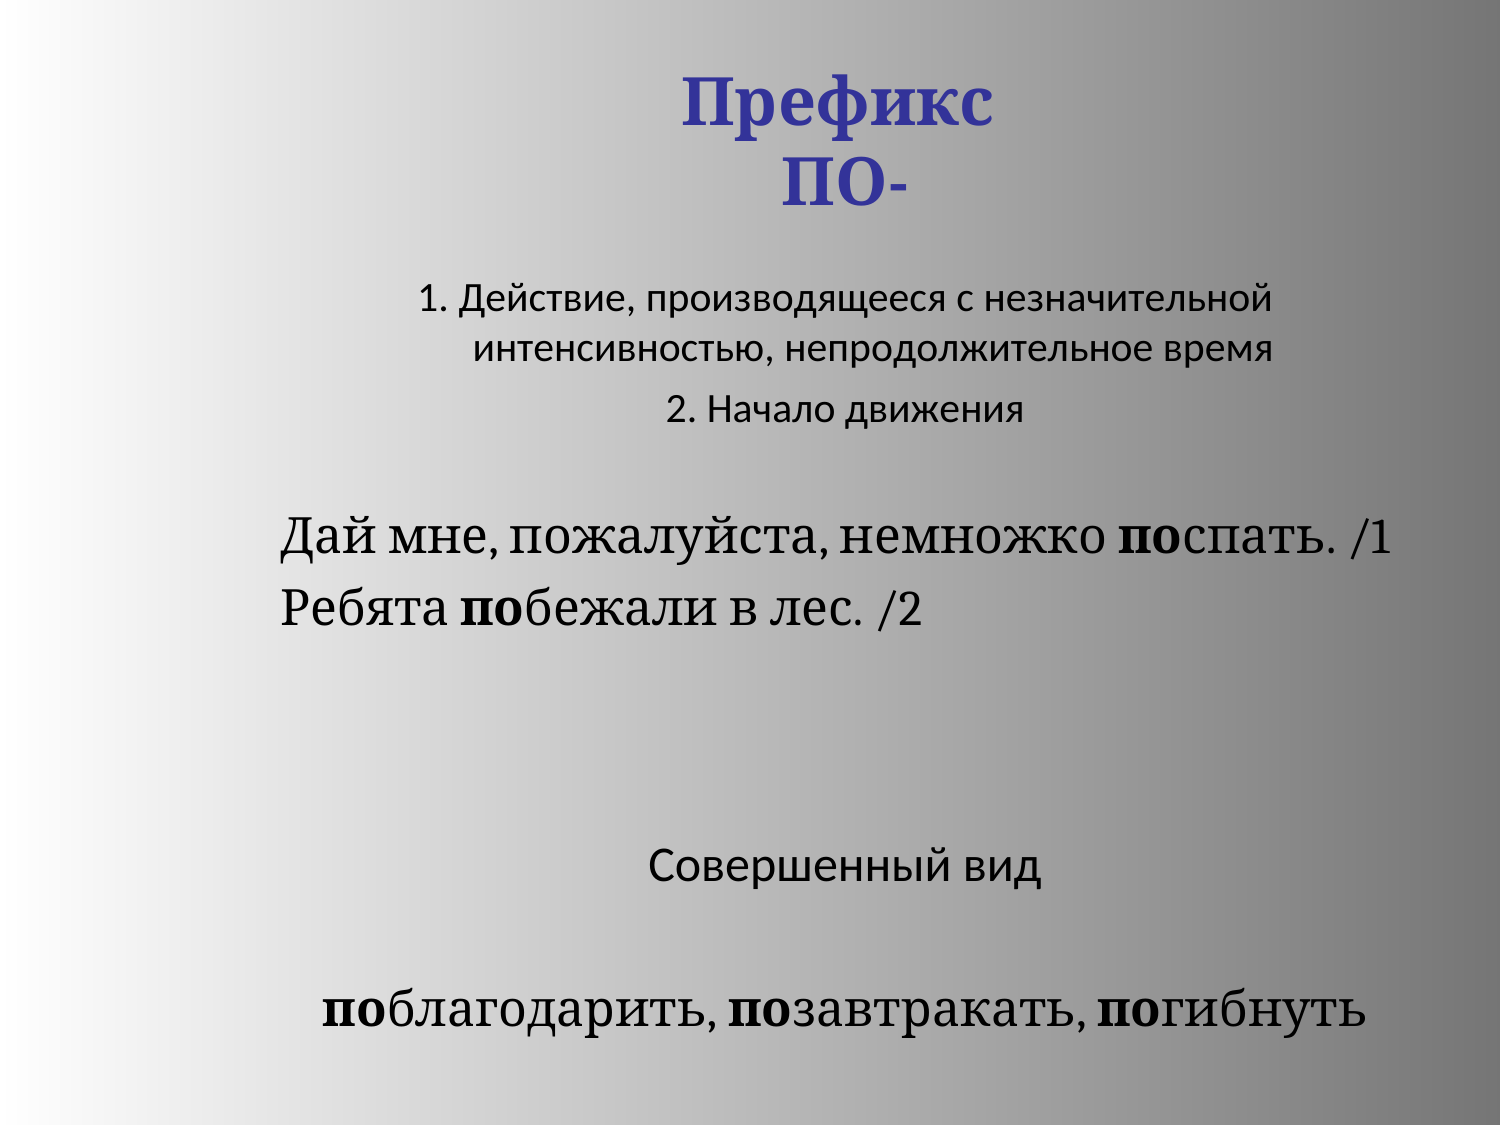

# Префикс ПО-
1. Действие, производящееся с незначительной интенсивностью, непродолжительное время
2. Начало движения
Дай мне, пожалуйста, немножко поспать. /1
Ребята побежали в лес. /2
Совершенный вид
поблагодарить, позавтракать, погибнуть